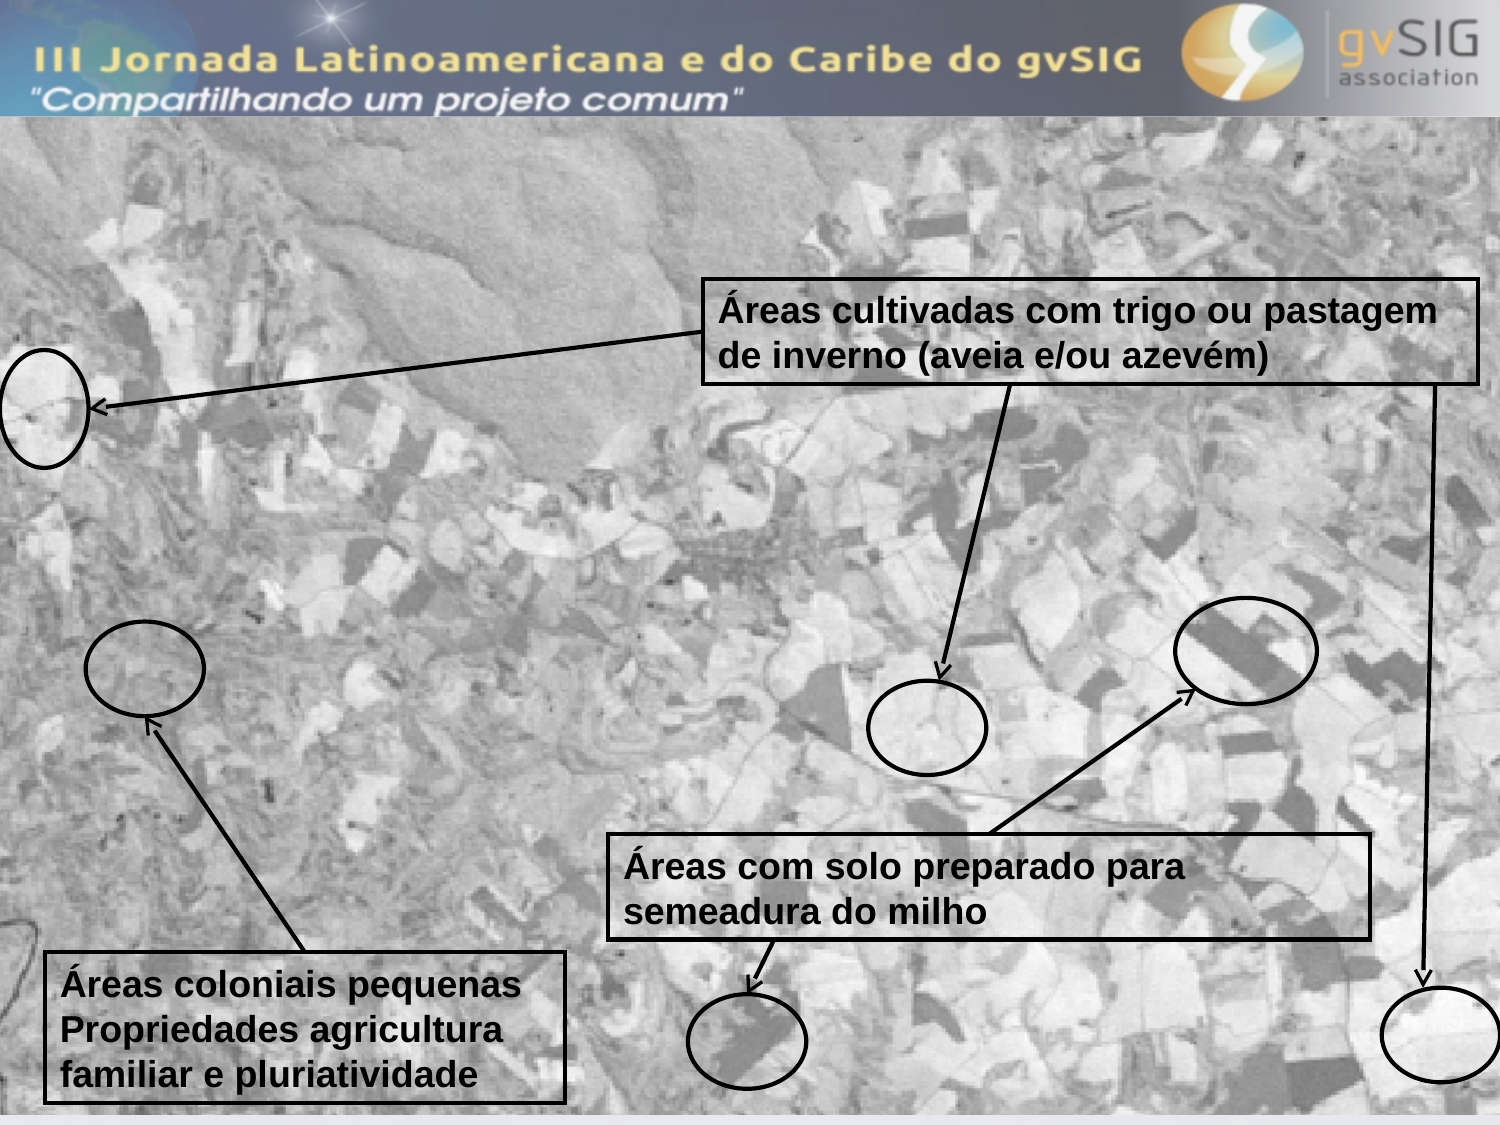

# Processamento IVDN Sextante
Áreas cultivadas com trigo ou pastagem
de inverno (aveia e/ou azevém)
Áreas com solo preparado para semeadura do milho
Áreas coloniais pequenas
Propriedades agricultura
familiar e pluriatividade